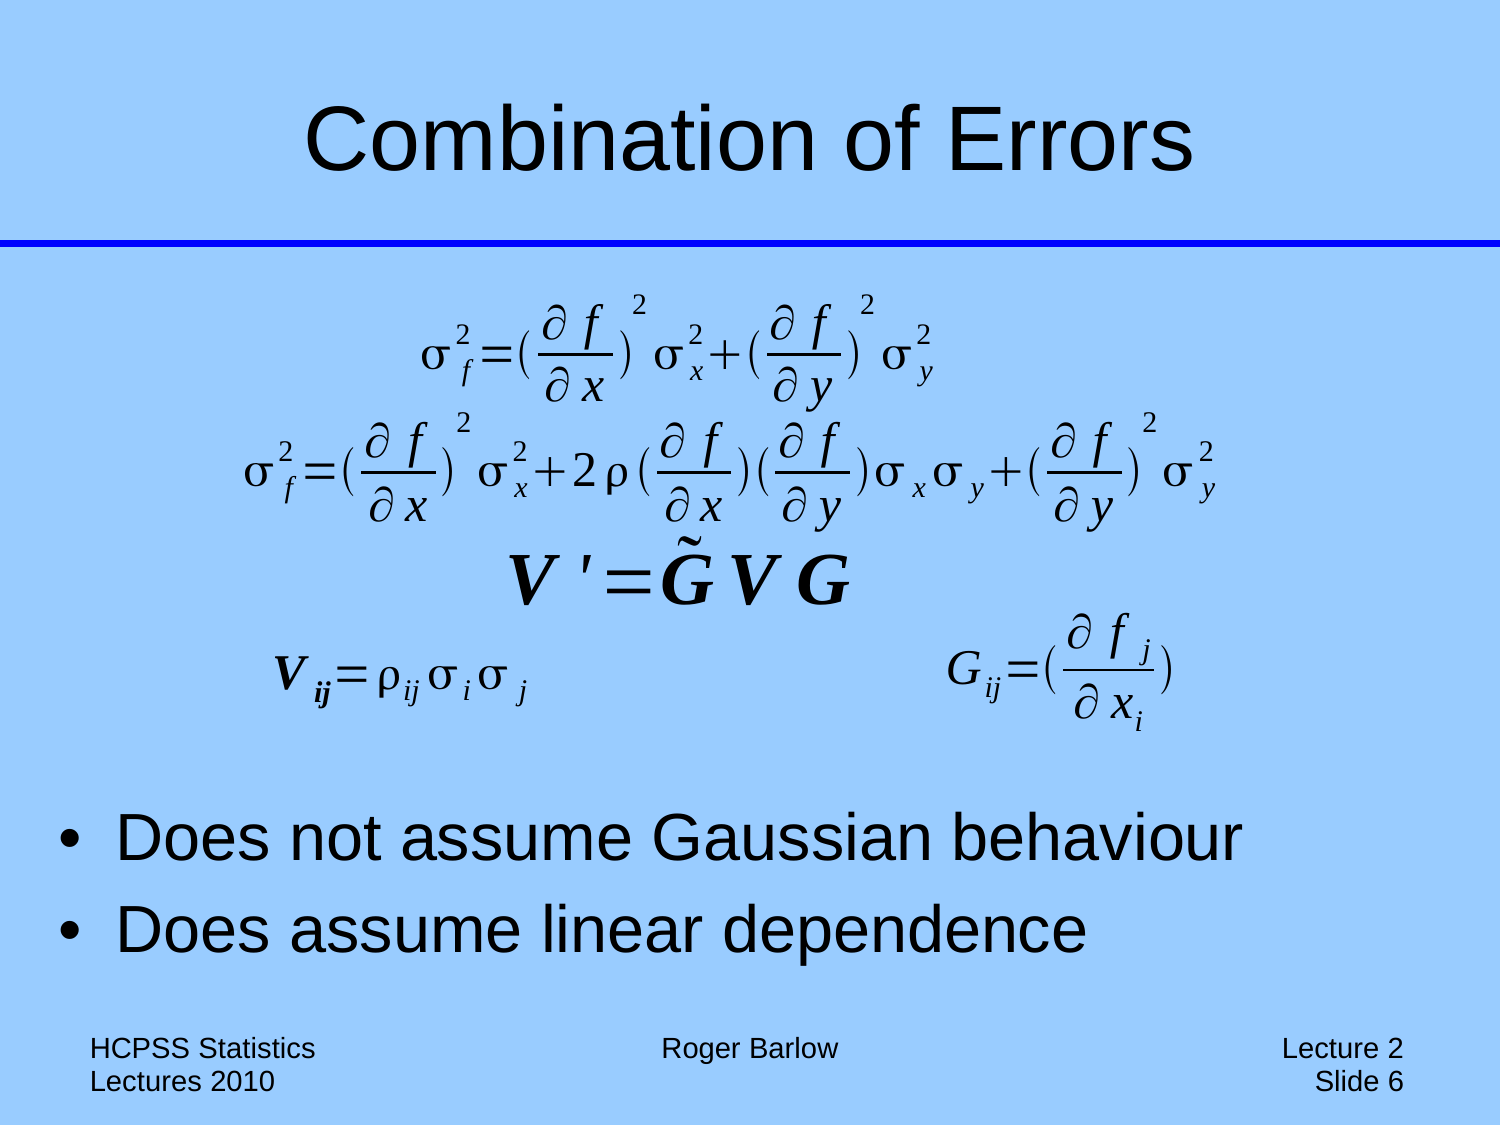

# Combination of Errors
Does not assume Gaussian behaviour
Does assume linear dependence
6